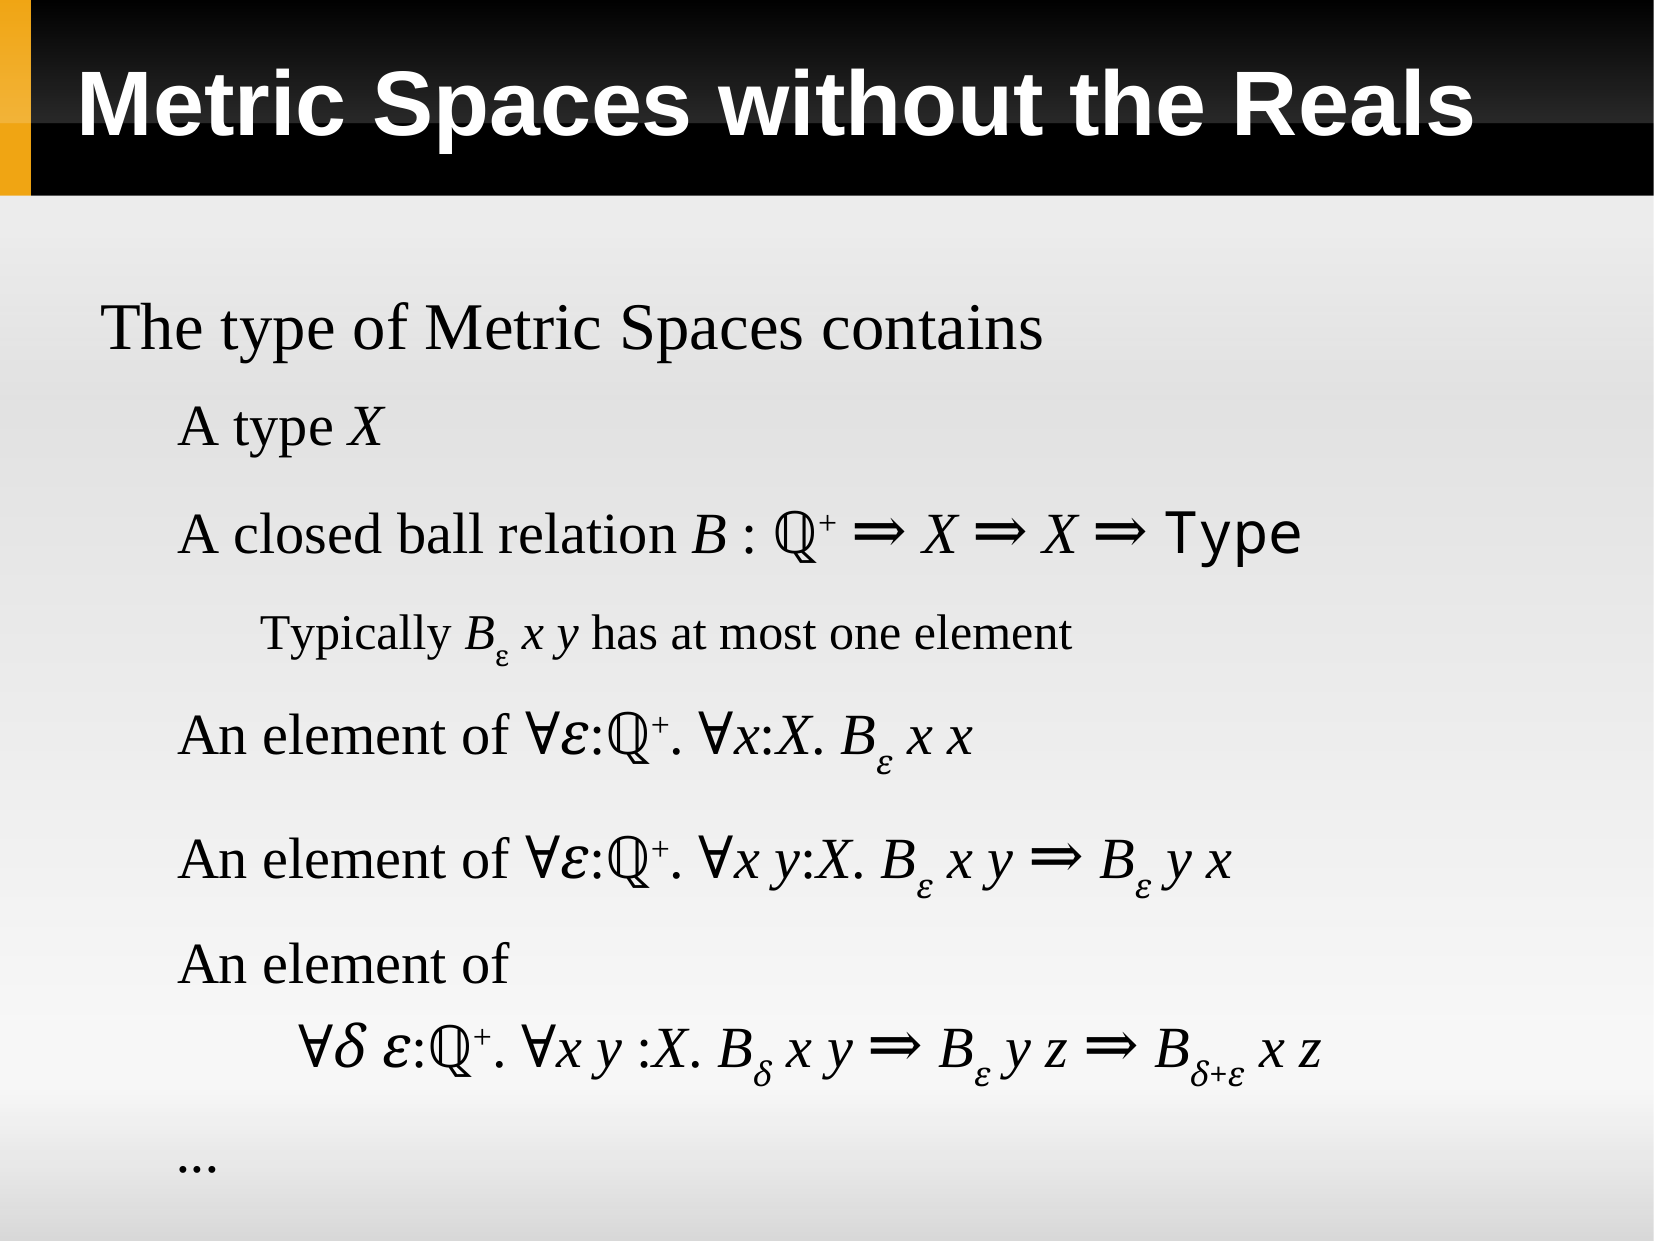

# Metric Spaces without the Reals
The type of Metric Spaces contains
A type X
A closed ball relation B : ℚ+ ⇒ X ⇒ X ⇒ Type
Typically Bε x y has at most one element
An element of ∀ε:ℚ+. ∀x:X. Bε x x
An element of ∀ε:ℚ+. ∀x y:X. Bε x y ⇒ Bε y x
An element of
	∀δ ε:ℚ+. ∀x y :X. Bδ x y ⇒ Bε y z ⇒ Bδ+ε x z
...